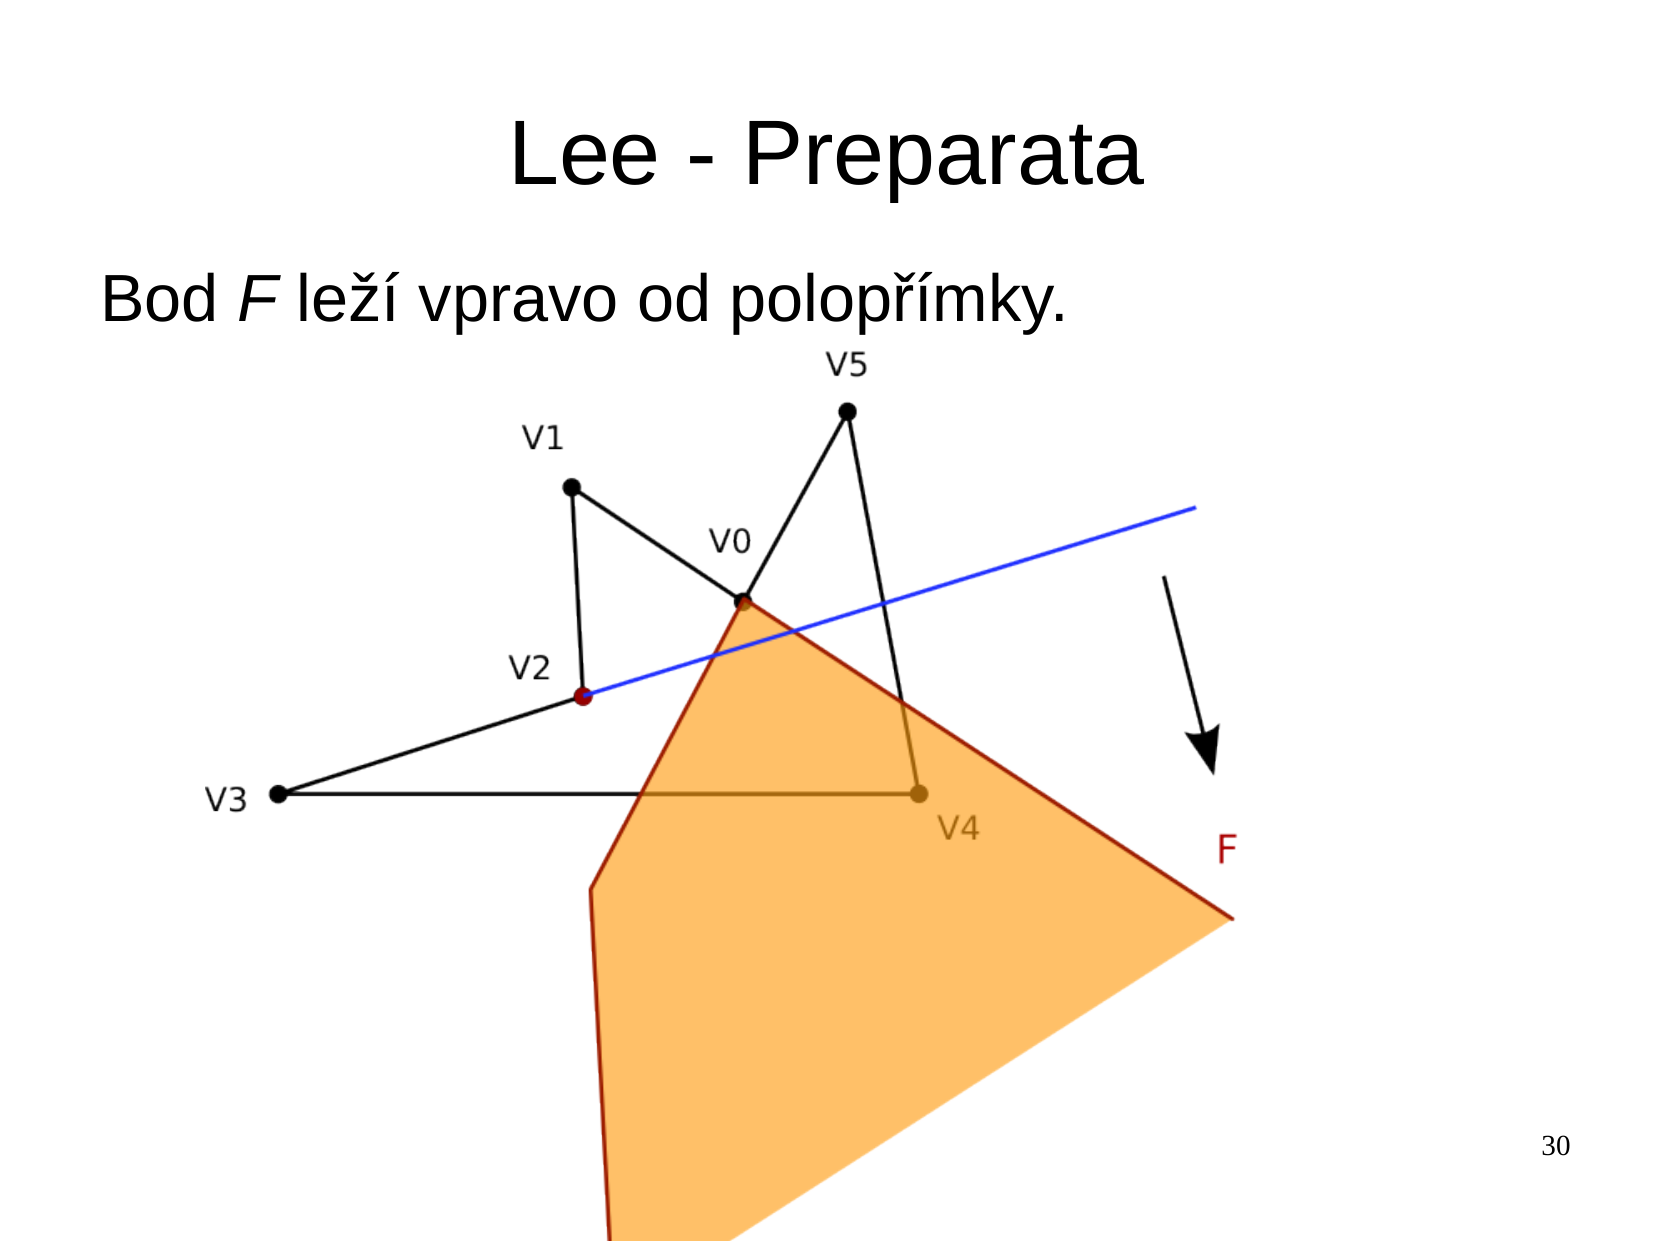

# Lee - Preparata
Bod F leží vpravo od polopřímky.
30